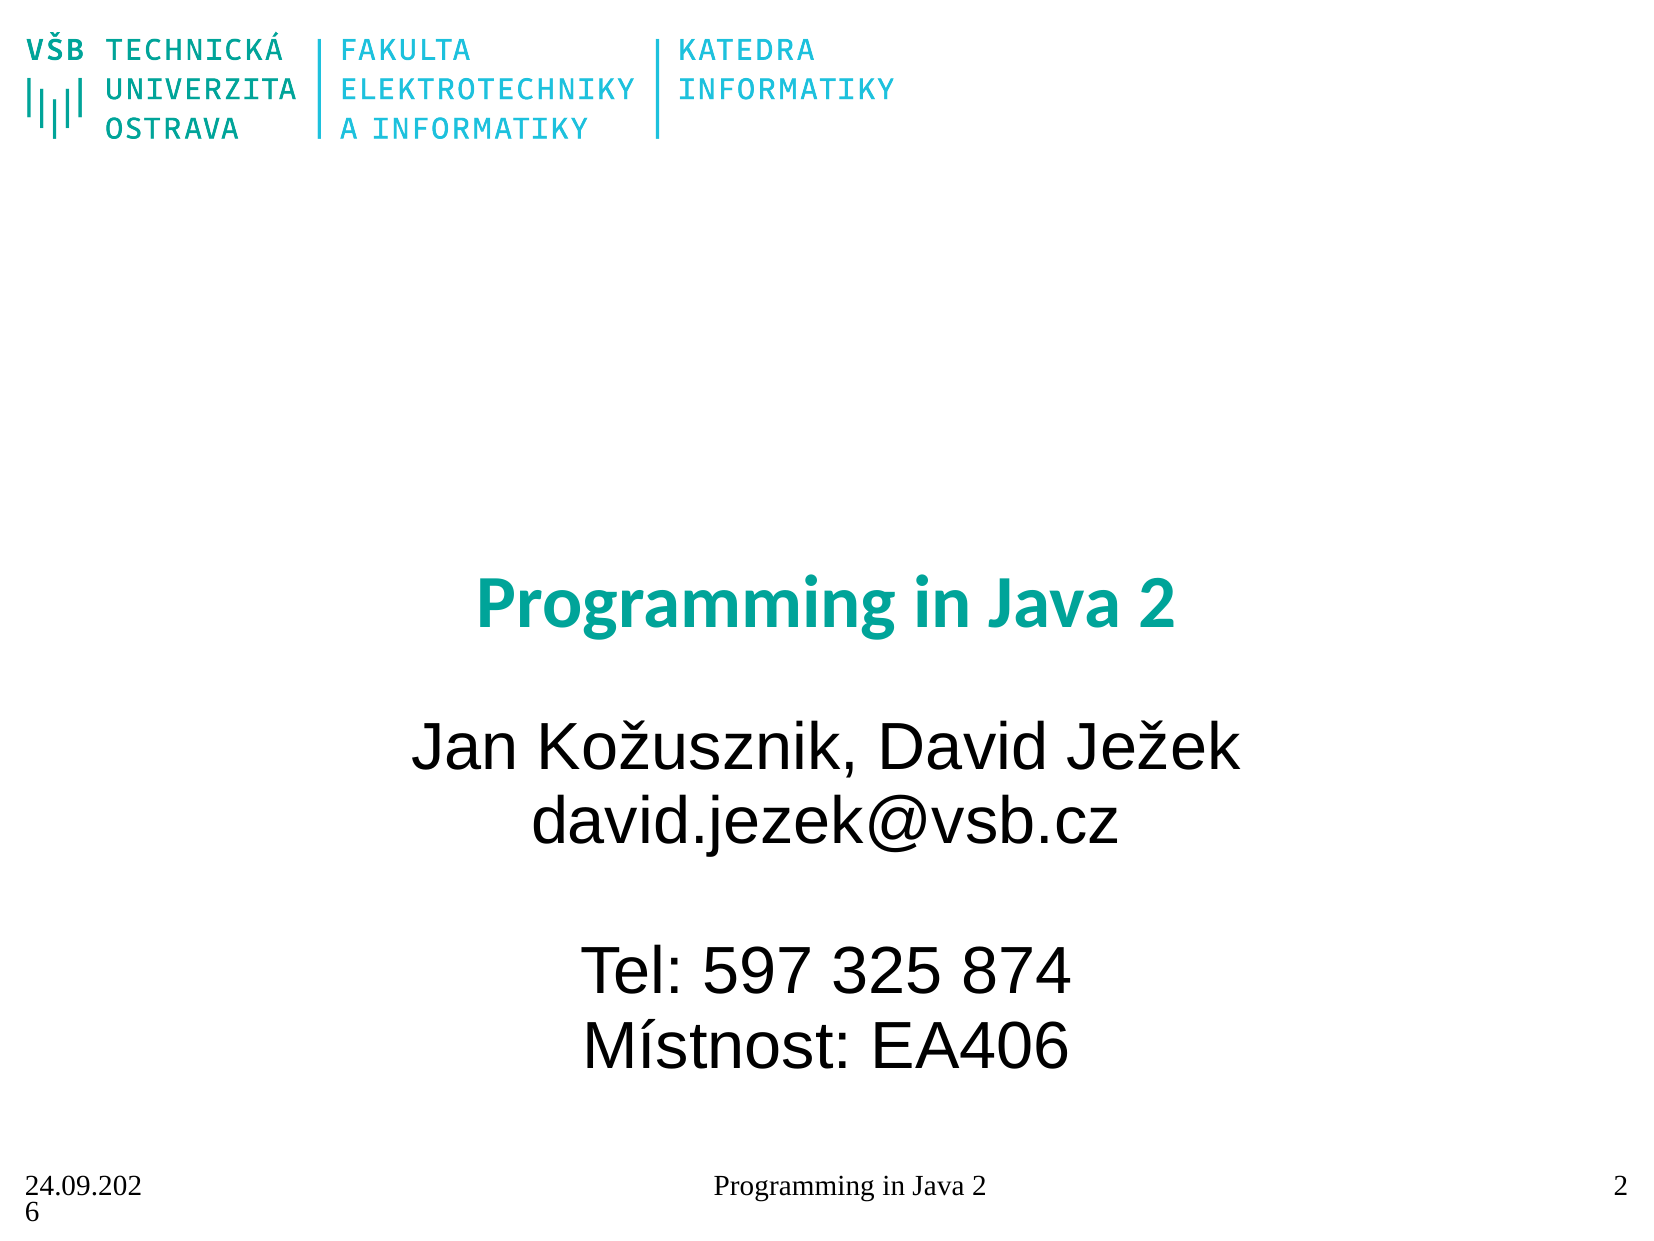

# Programming in Java 2
Jan Kožusznik, David Ježek
david.jezek@vsb.cz
Tel: 597 325 874
Místnost: EA406
Programming in Java 2
2